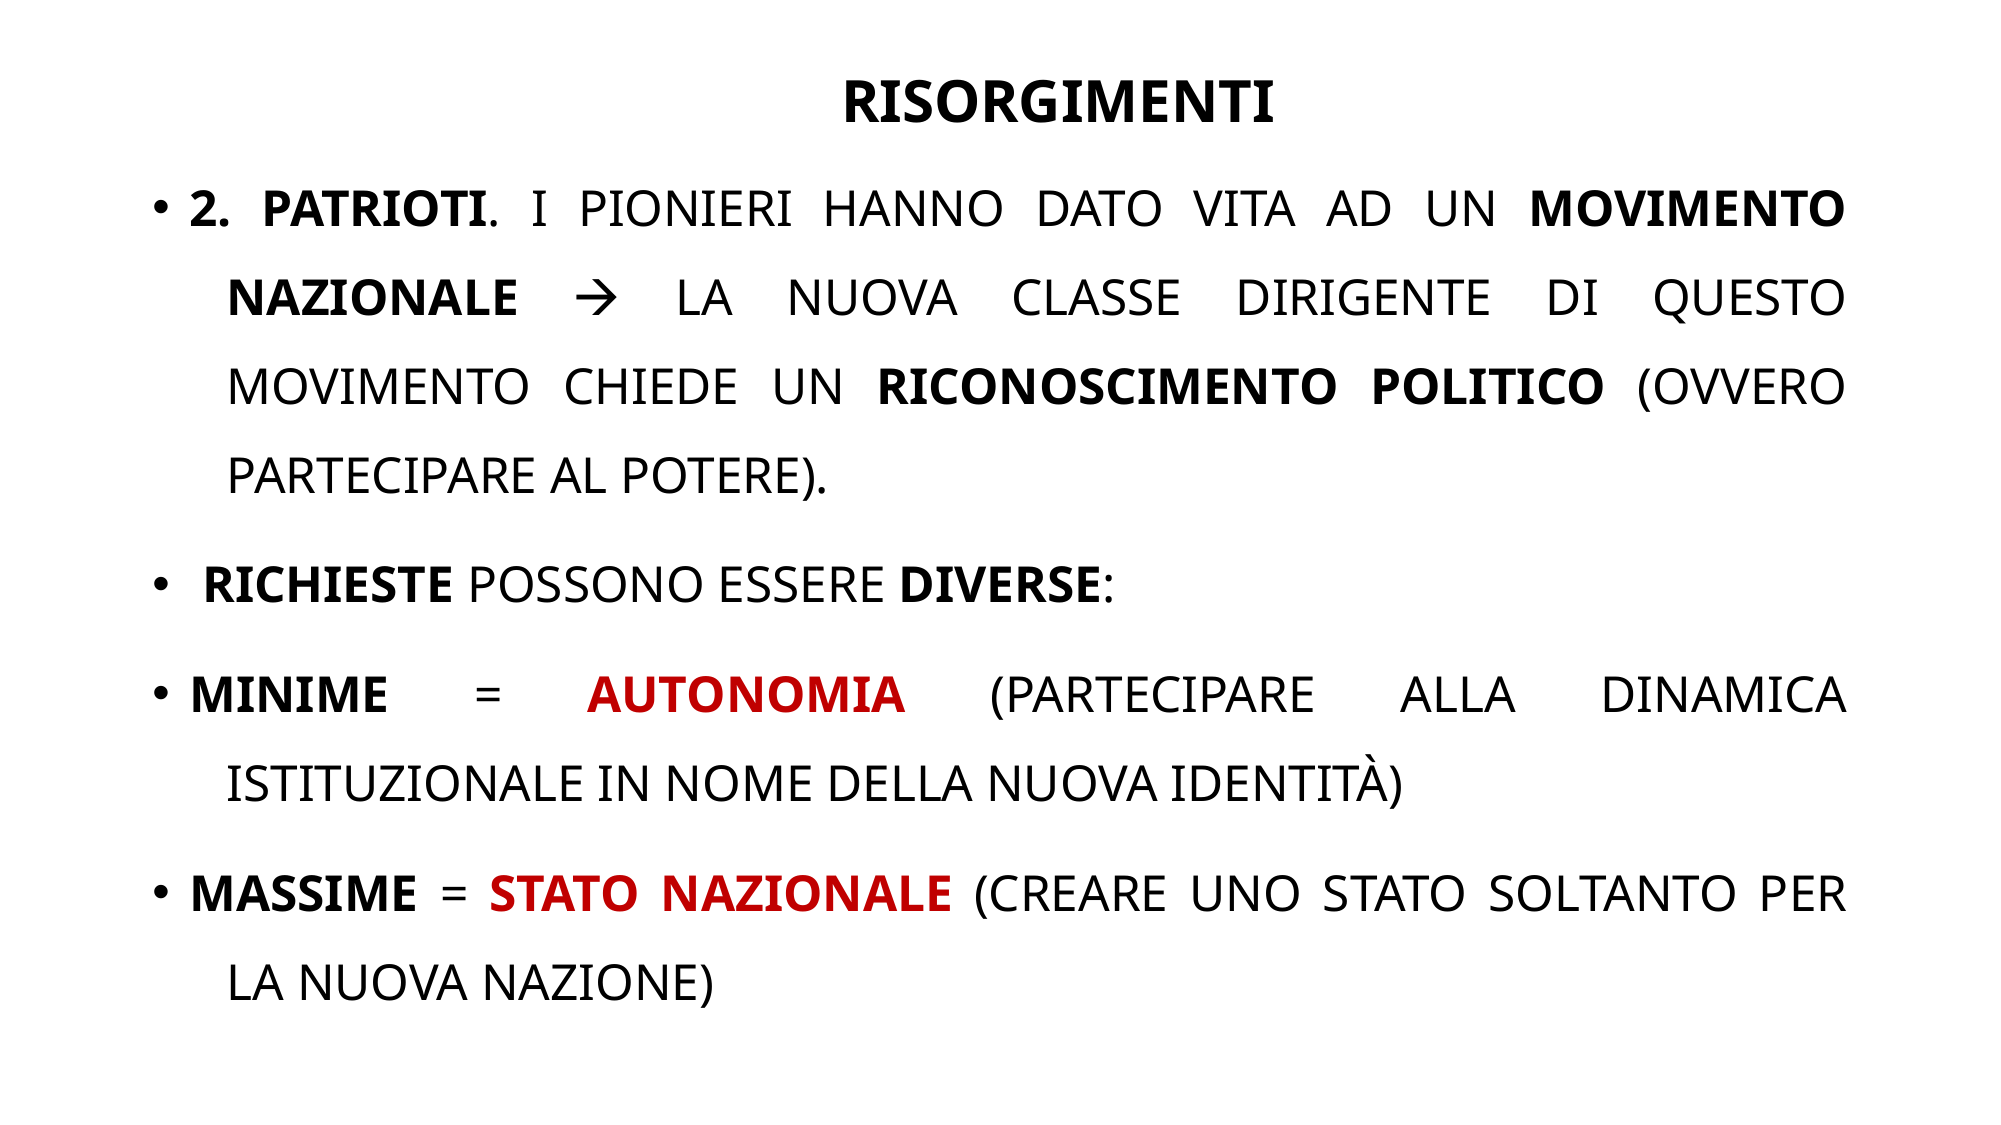

# RISORGIMENTI
2. PATRIOTI. I PIONIERI HANNO DATO VITA AD UN MOVIMENTO NAZIONALE  LA NUOVA CLASSE DIRIGENTE DI QUESTO MOVIMENTO CHIEDE UN RICONOSCIMENTO POLITICO (OVVERO PARTECIPARE AL POTERE).
 RICHIESTE POSSONO ESSERE DIVERSE:
MINIME = AUTONOMIA (PARTECIPARE ALLA DINAMICA ISTITUZIONALE IN NOME DELLA NUOVA IDENTITÀ)
MASSIME = STATO NAZIONALE (CREARE UNO STATO SOLTANTO PER LA NUOVA NAZIONE)